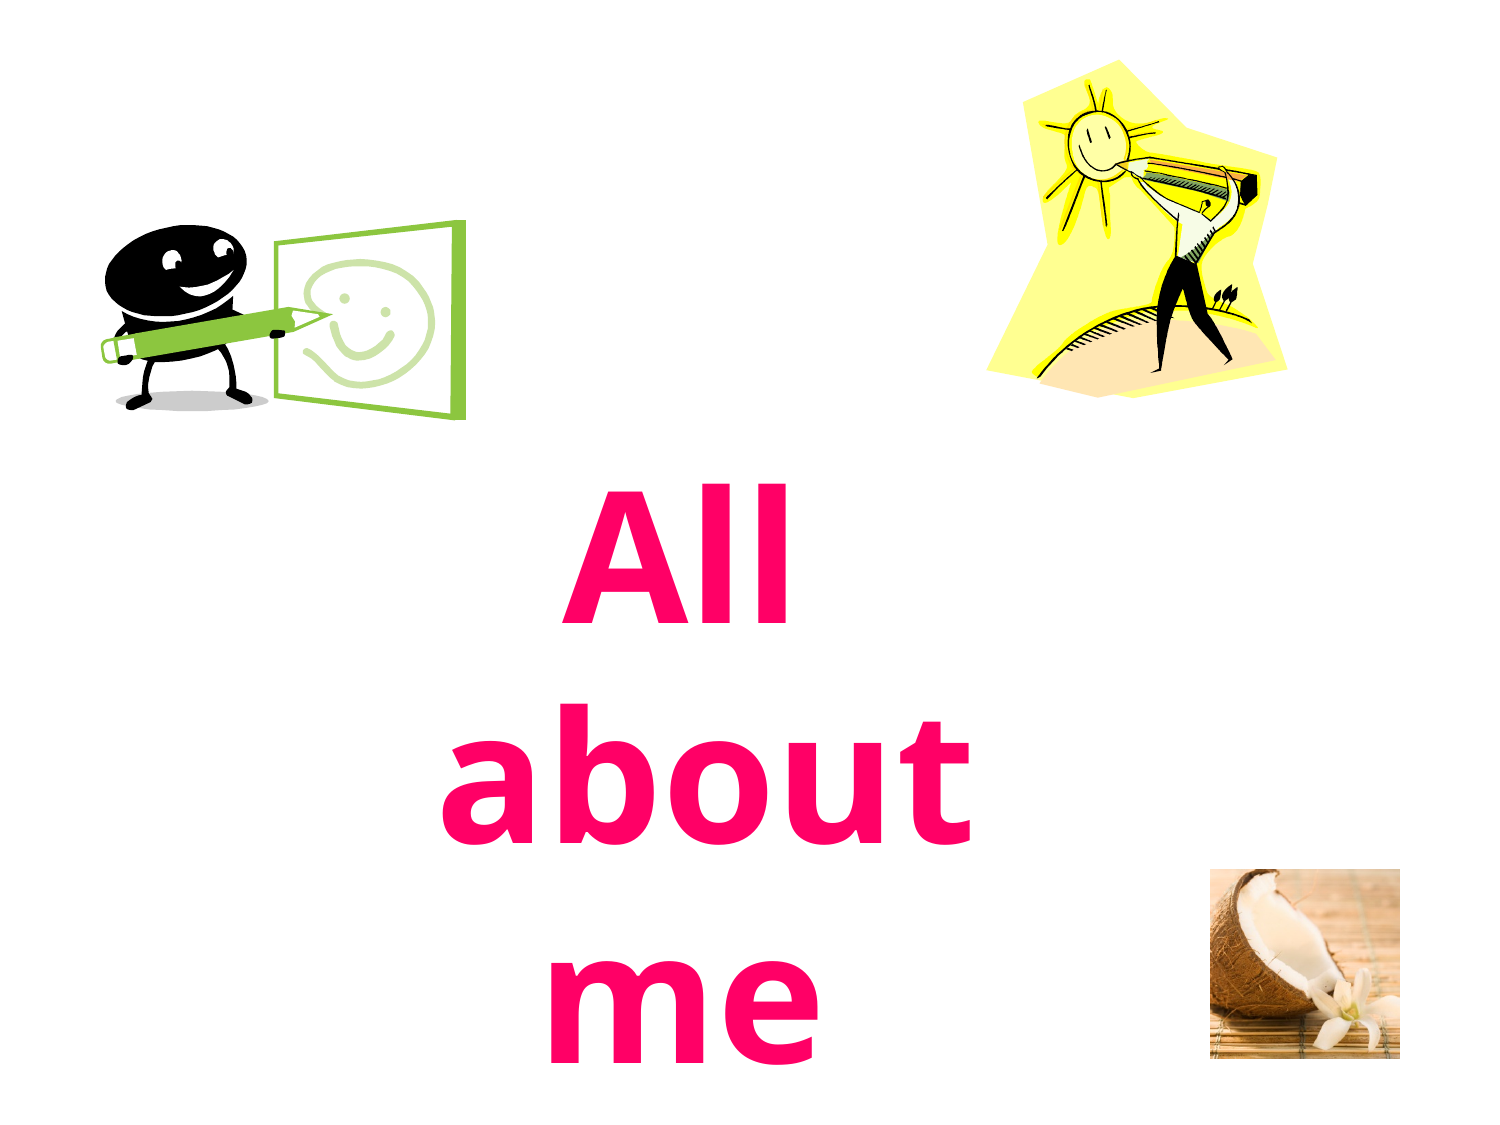

# All about me by toska sidorczuk